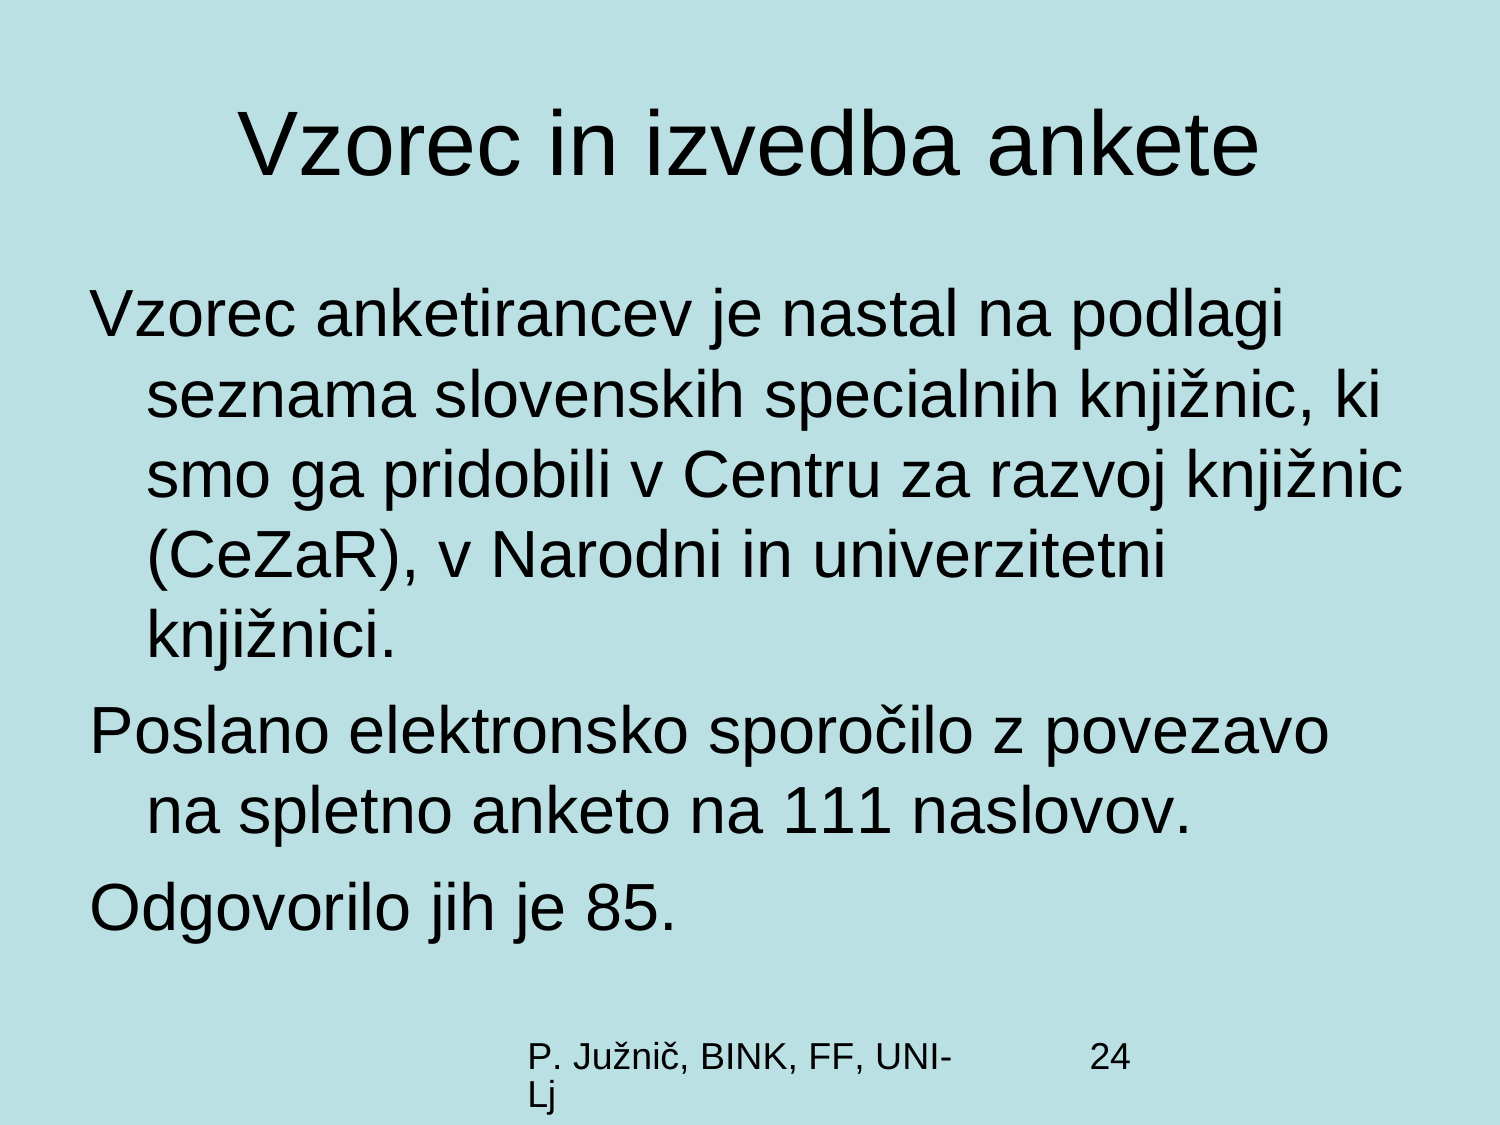

# Vzorec in izvedba ankete
Vzorec anketirancev je nastal na podlagi seznama slovenskih specialnih knjižnic, ki smo ga pridobili v Centru za razvoj knjižnic (CeZaR), v Narodni in univerzitetni knjižnici.
Poslano elektronsko sporočilo z povezavo na spletno anketo na 111 naslovov.
Odgovorilo jih je 85.
P. Južnič, BINK, FF, UNI-Lj
24